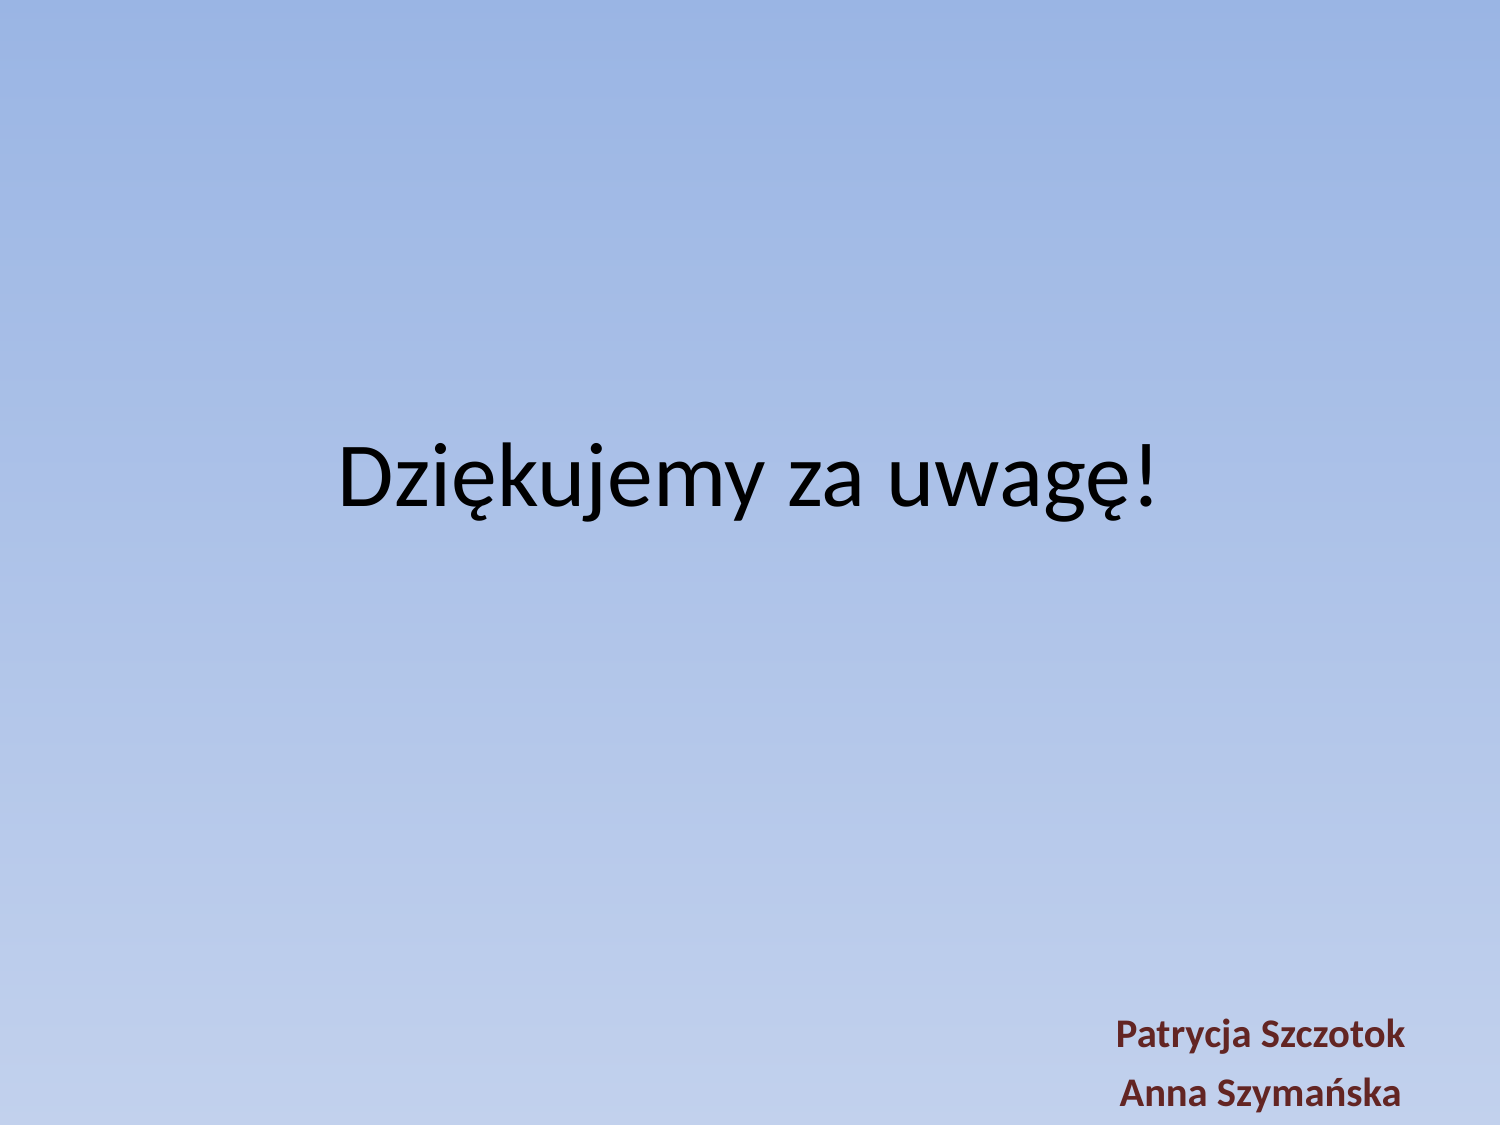

# Dziękujemy za uwagę!
Patrycja Szczotok
Anna Szymańska